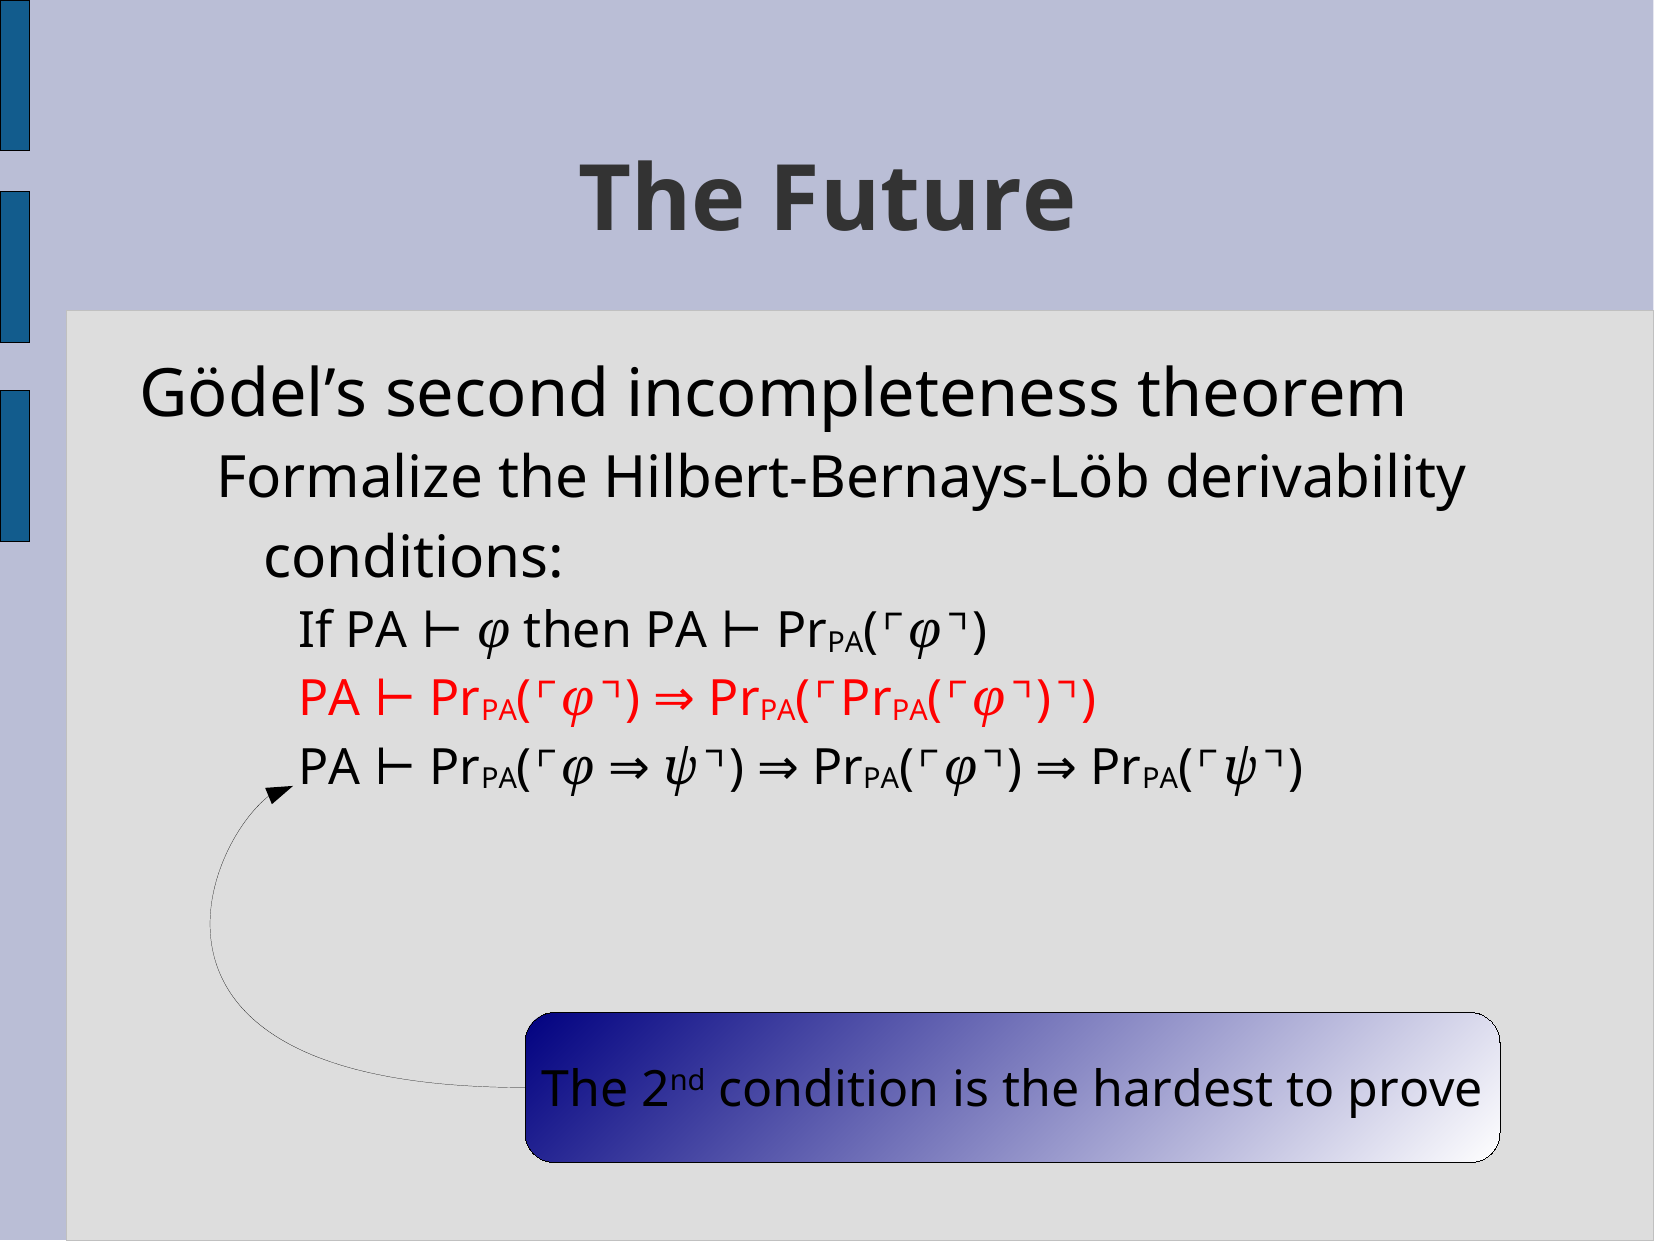

# The Future
Gödel’s second incompleteness theorem
Formalize the Hilbert-Bernays-Löb derivability conditions:
If PA ⊢ φ then PA ⊢ PrPA(⌜φ⌝)
PA ⊢ PrPA(⌜φ⌝) ⇒ PrPA(⌜PrPA(⌜φ⌝)⌝)
PA ⊢ PrPA(⌜φ ⇒ ψ⌝) ⇒ PrPA(⌜φ⌝) ⇒ PrPA(⌜ψ⌝)
The 2nd condition is the hardest to prove